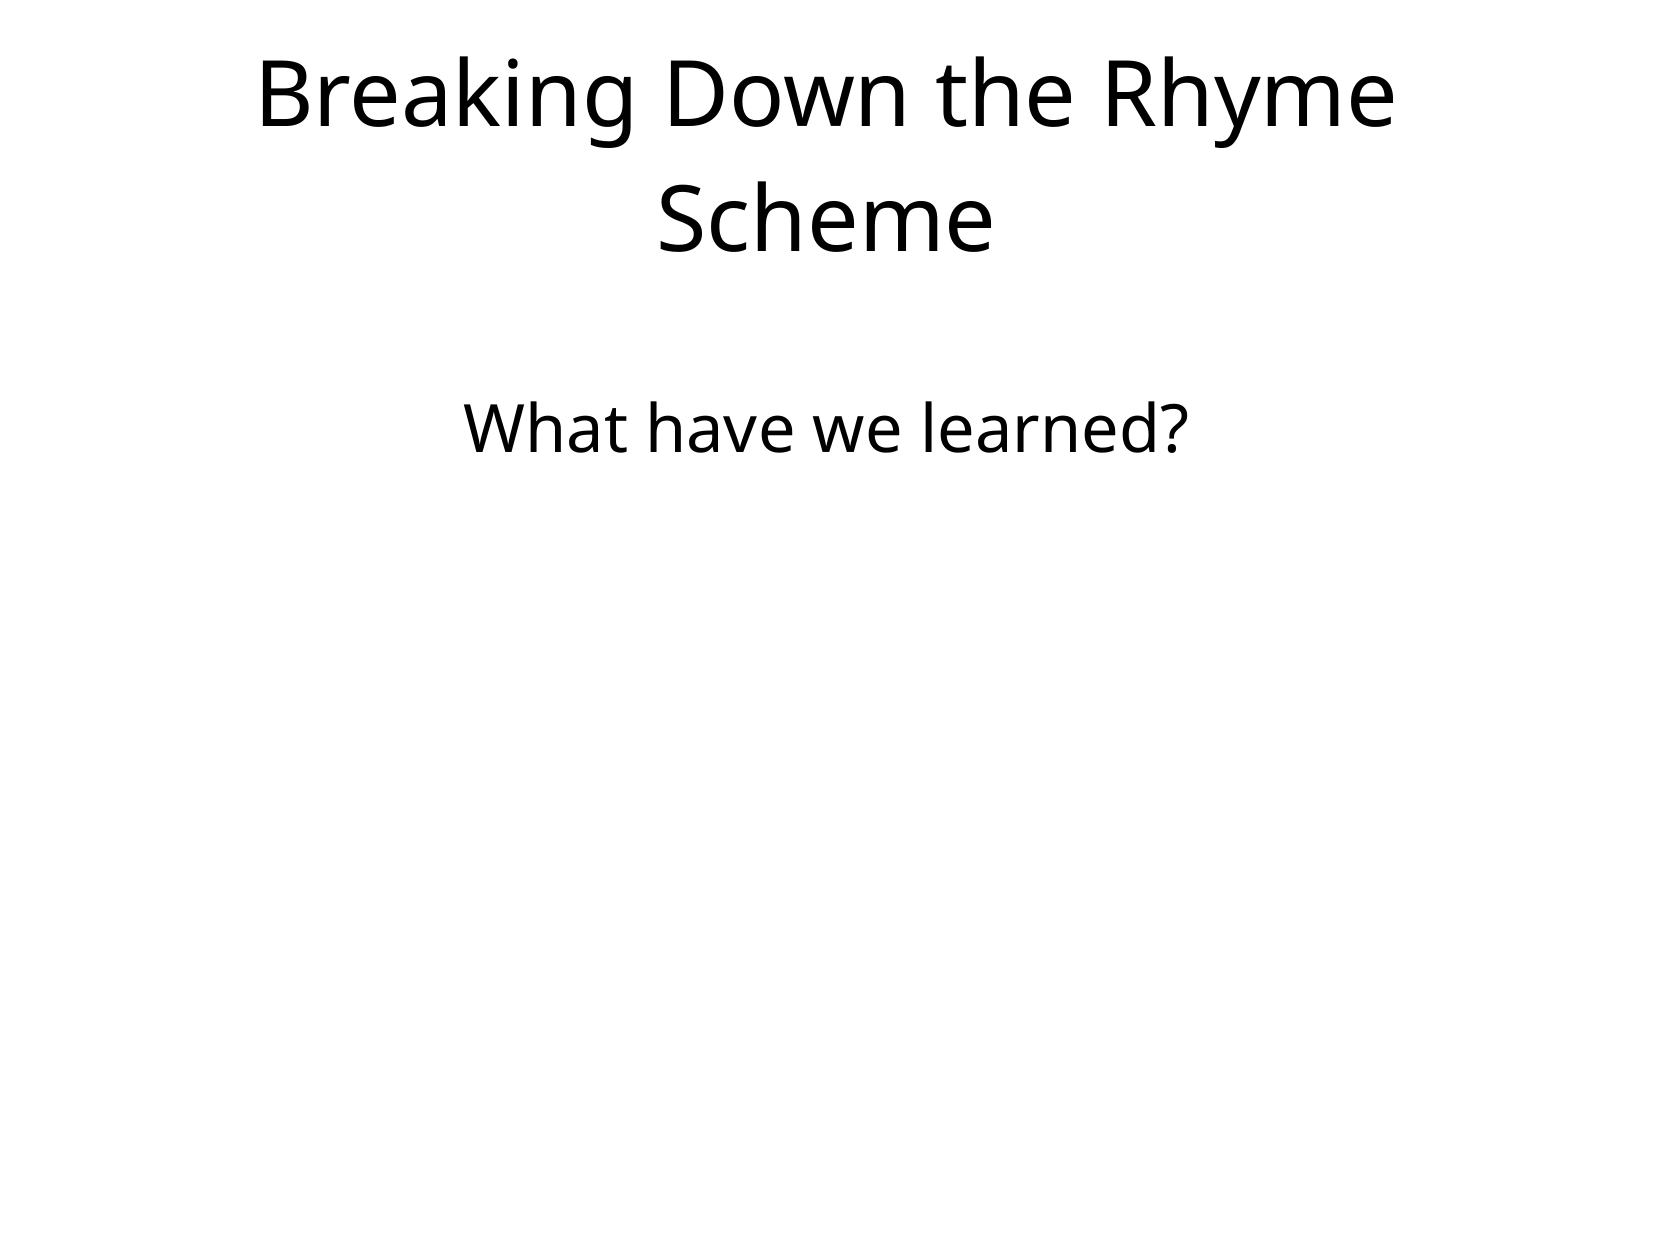

# Breaking Down the Rhyme Scheme
What have we learned?